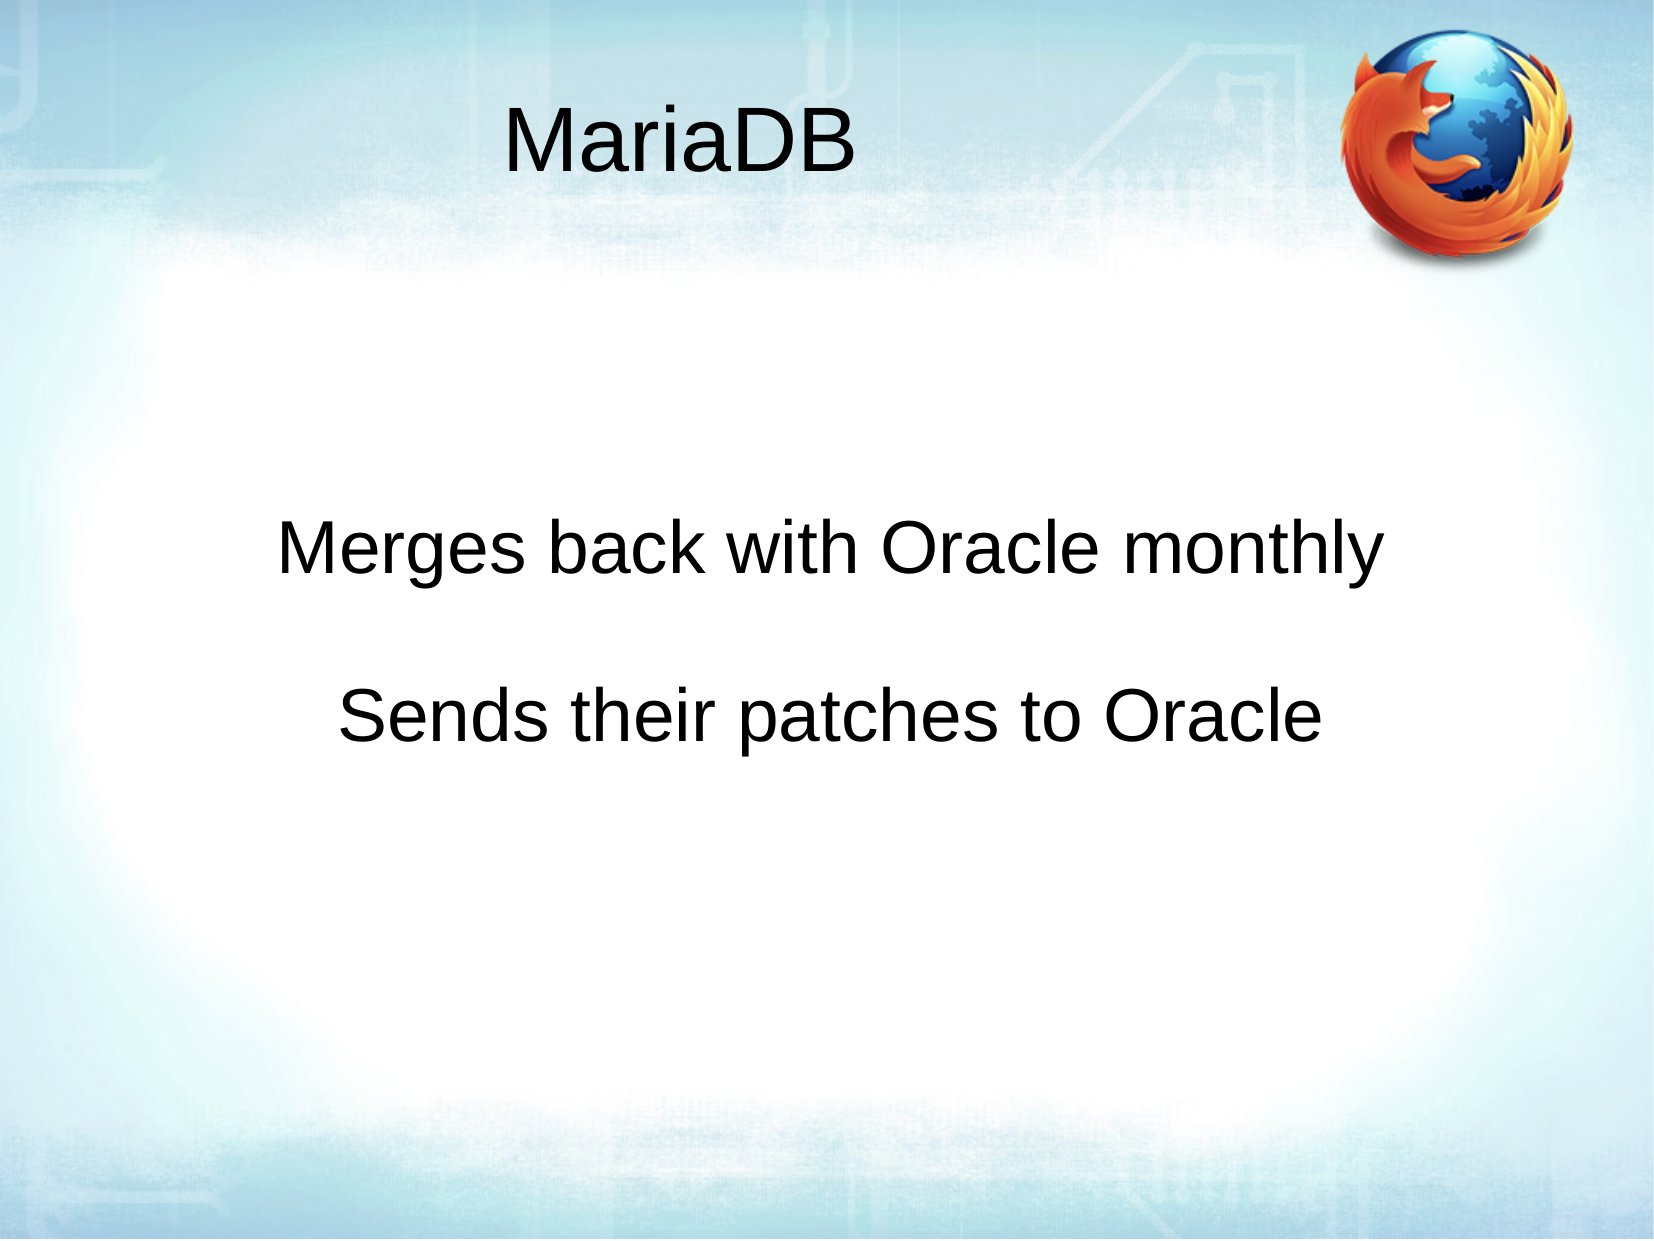

# MariaDB
Merges back with Oracle monthly
Sends their patches to Oracle